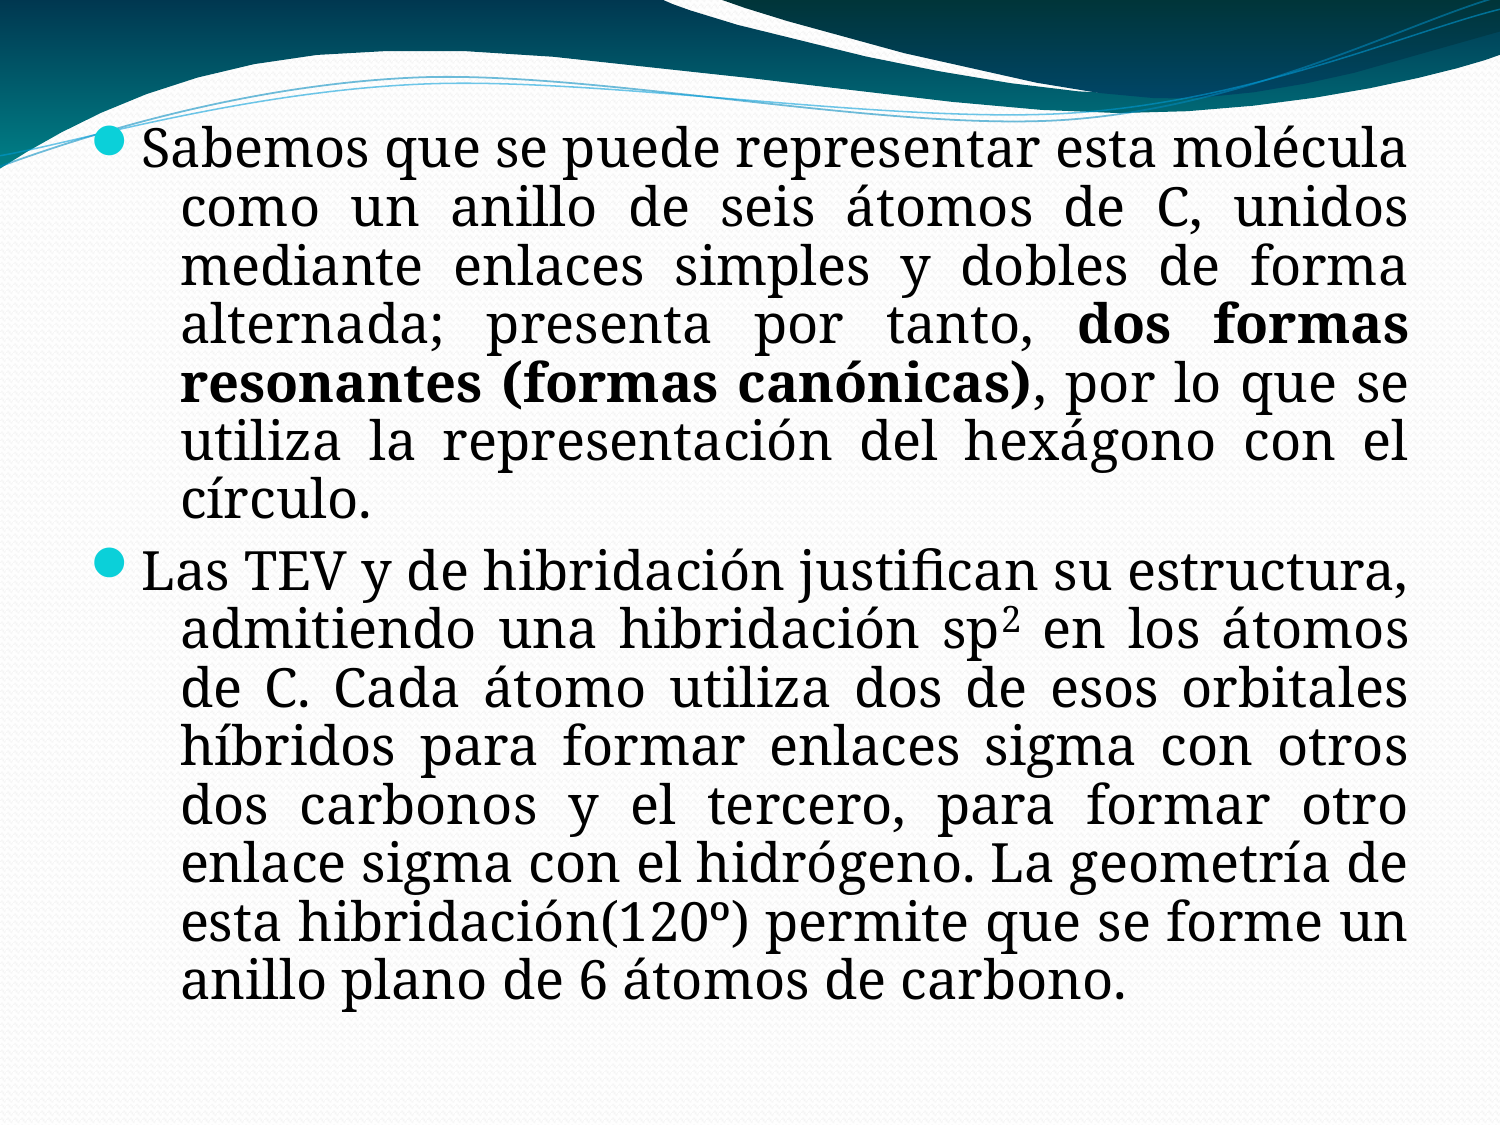

# Sabemos que se puede representar esta molécula como un anillo de seis átomos de C, unidos mediante enlaces simples y dobles de forma alternada; presenta por tanto, dos formas resonantes (formas canónicas), por lo que se utiliza la representación del hexágono con el círculo.
Las TEV y de hibridación justifican su estructura, admitiendo una hibridación sp2 en los átomos de C. Cada átomo utiliza dos de esos orbitales híbridos para formar enlaces sigma con otros dos carbonos y el tercero, para formar otro enlace sigma con el hidrógeno. La geometría de esta hibridación(120º) permite que se forme un anillo plano de 6 átomos de carbono.